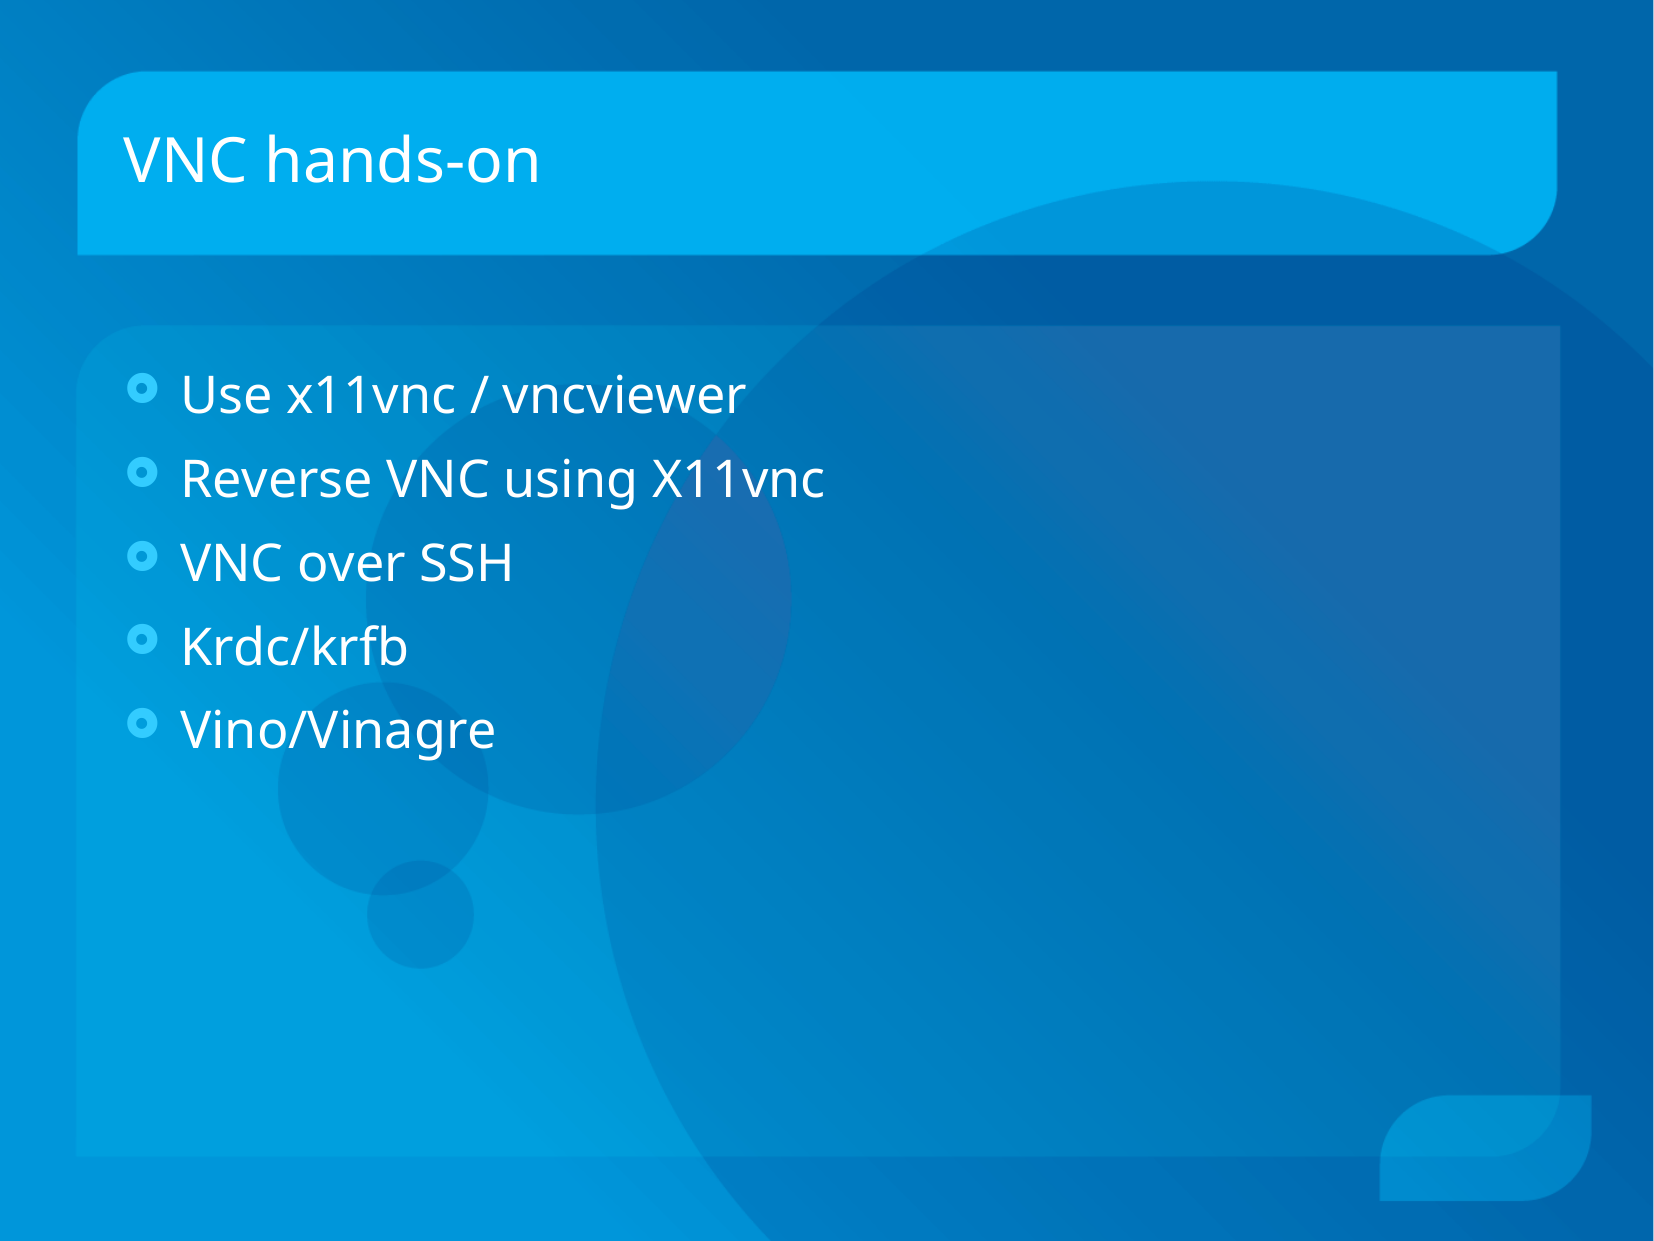

# VNC hands-on
Use x11vnc / vncviewer
Reverse VNC using X11vnc
VNC over SSH
Krdc/krfb
Vino/Vinagre